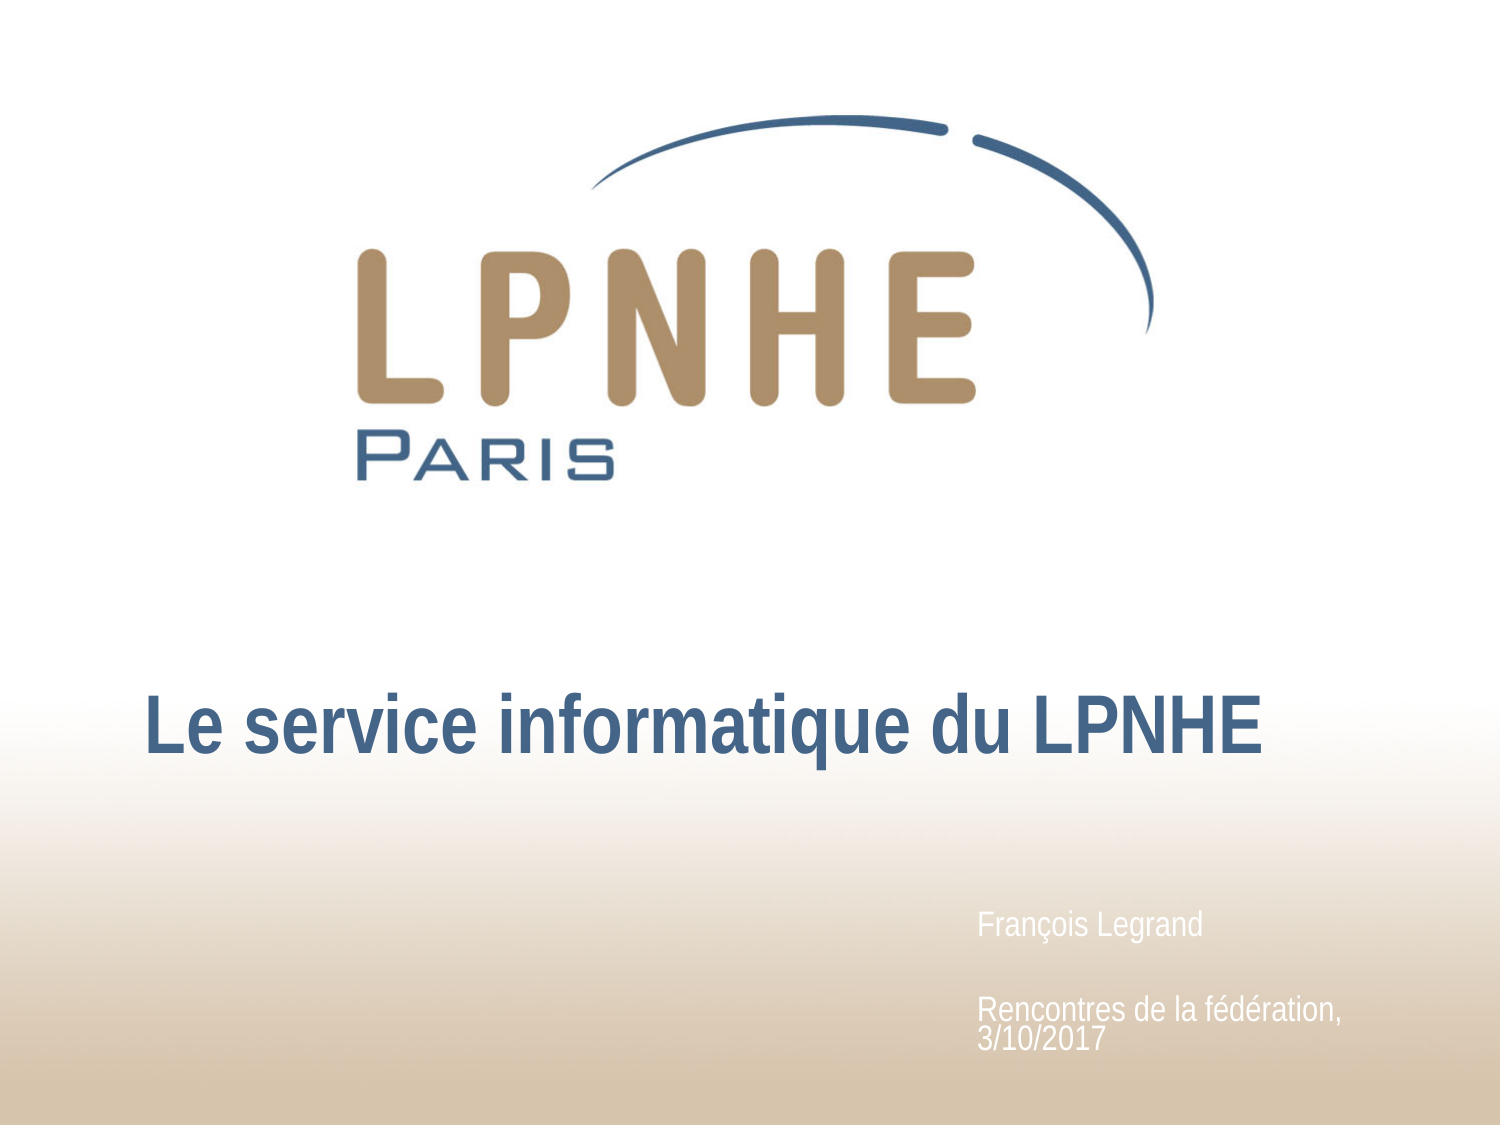

# Le service informatique du LPNHE
François Legrand
Rencontres de la fédération, 3/10/2017